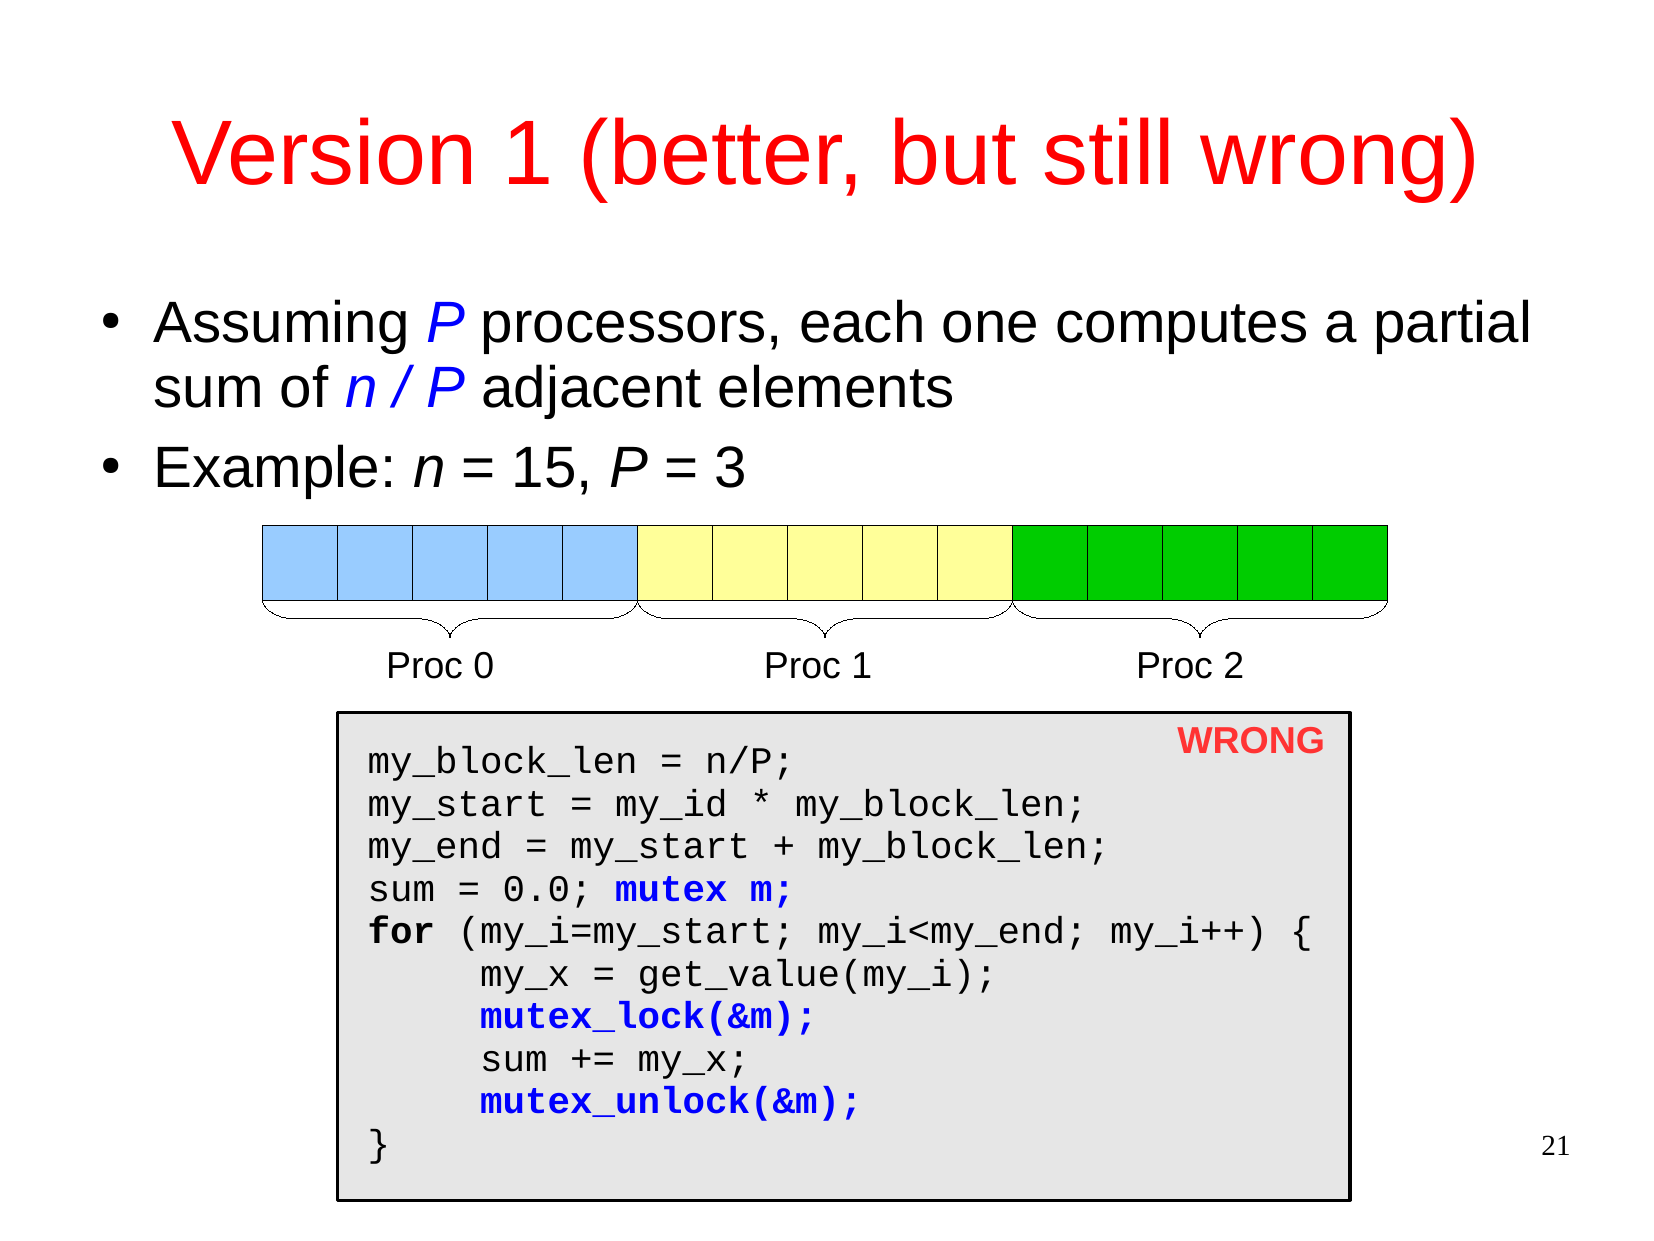

# Version 1 (better, but still wrong)
Assuming P processors, each one computes a partial sum of n / P adjacent elements
Example: n = 15, P = 3
Proc 0
Proc 1
Proc 2
my_block_len = n/P;
my_start = my_id * my_block_len;
my_end = my_start + my_block_len;
sum = 0.0; mutex m;
for (my_i=my_start; my_i<my_end; my_i++) {
 my_x = get_value(my_i);
 mutex_lock(&m);
 sum += my_x;
 mutex_unlock(&m);
}
WRONG
Intro to Parallel Programming
21